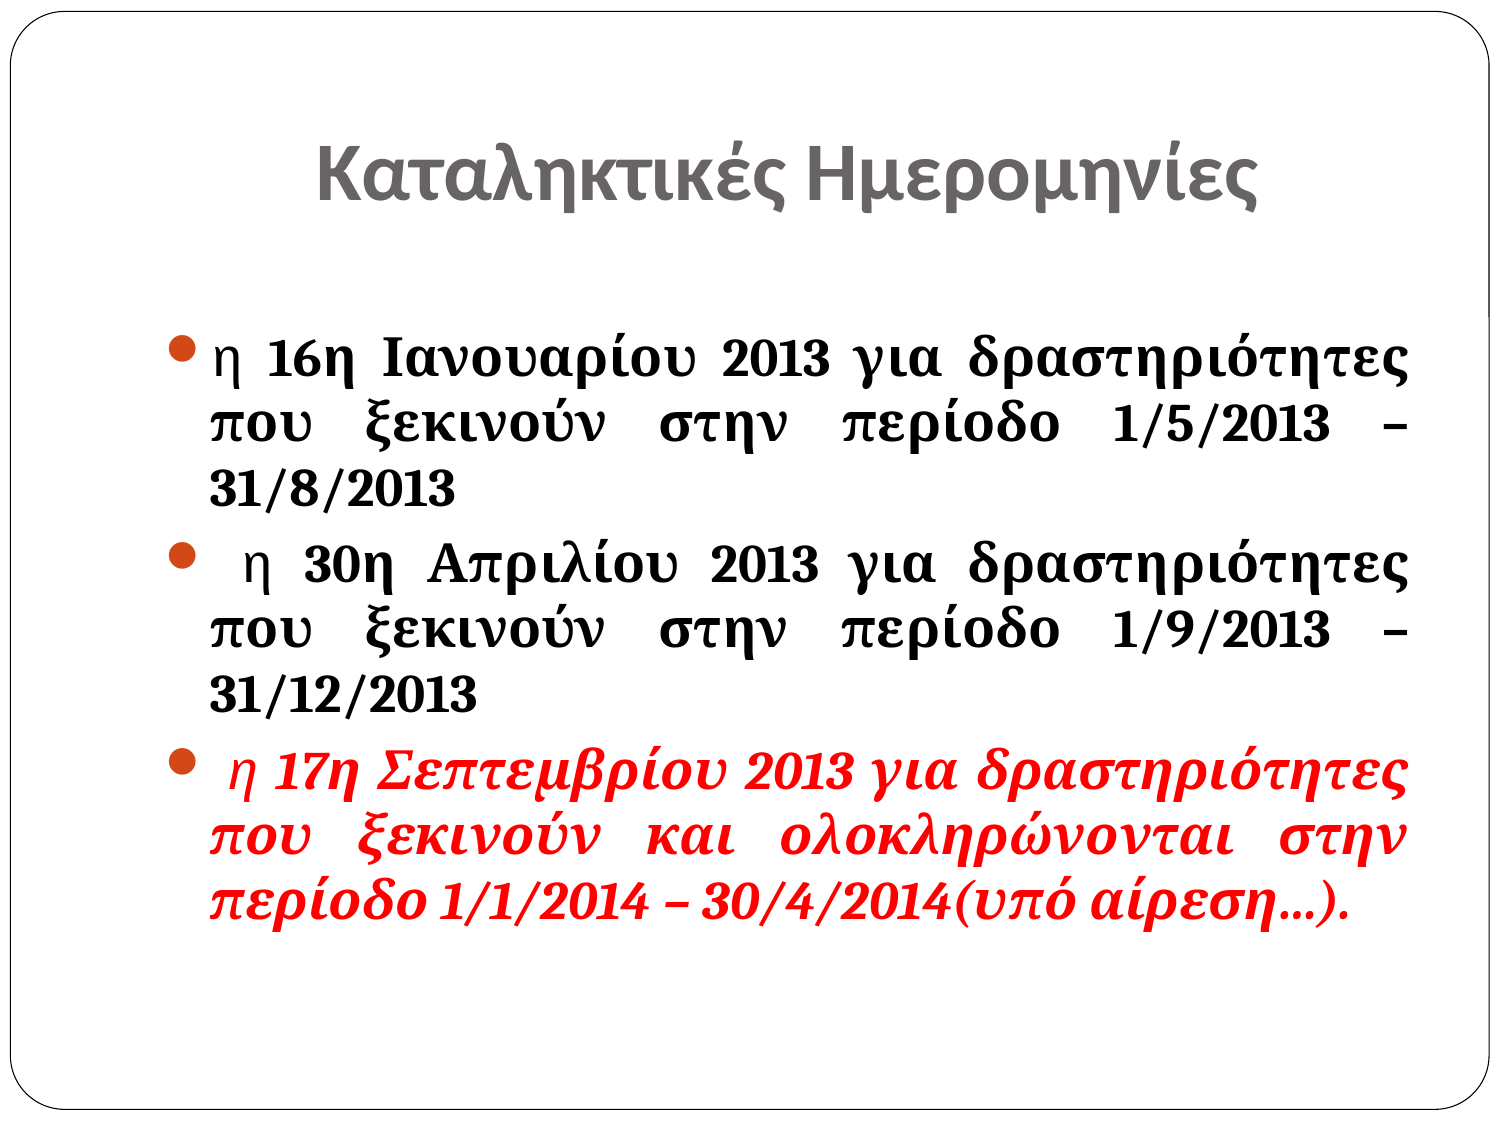

# Καταληκτικές Ημερομηνίες
η 16η Ιανουαρίου 2013 για δραστηριότητες που ξεκινούν στην περίοδο 1/5/2013 – 31/8/2013
 η 30η Απριλίου 2013 για δραστηριότητες που ξεκινούν στην περίοδο 1/9/2013 – 31/12/2013
 η 17η Σεπτεμβρίου 2013 για δραστηριότητες που ξεκινούν και ολοκληρώνονται στην περίοδο 1/1/2014 – 30/4/2014(υπό αίρεση…).